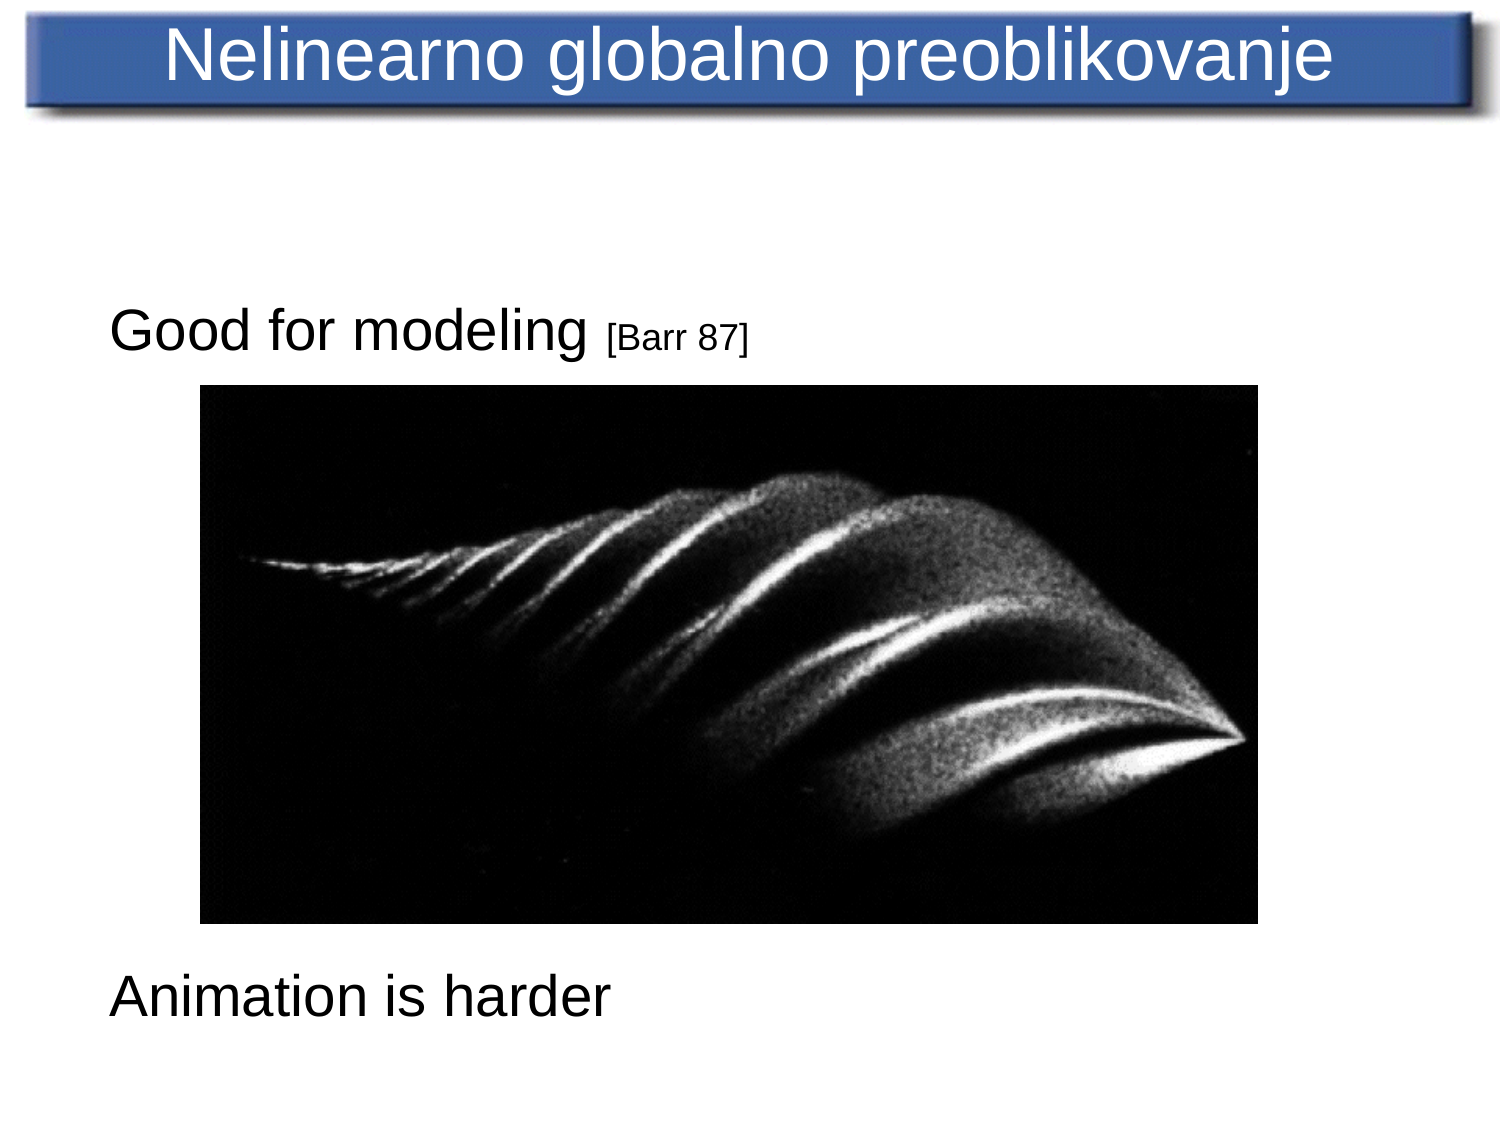

# Nelinearno globalno preoblikovanje
Good for modeling [Barr 87]
Animation is harder